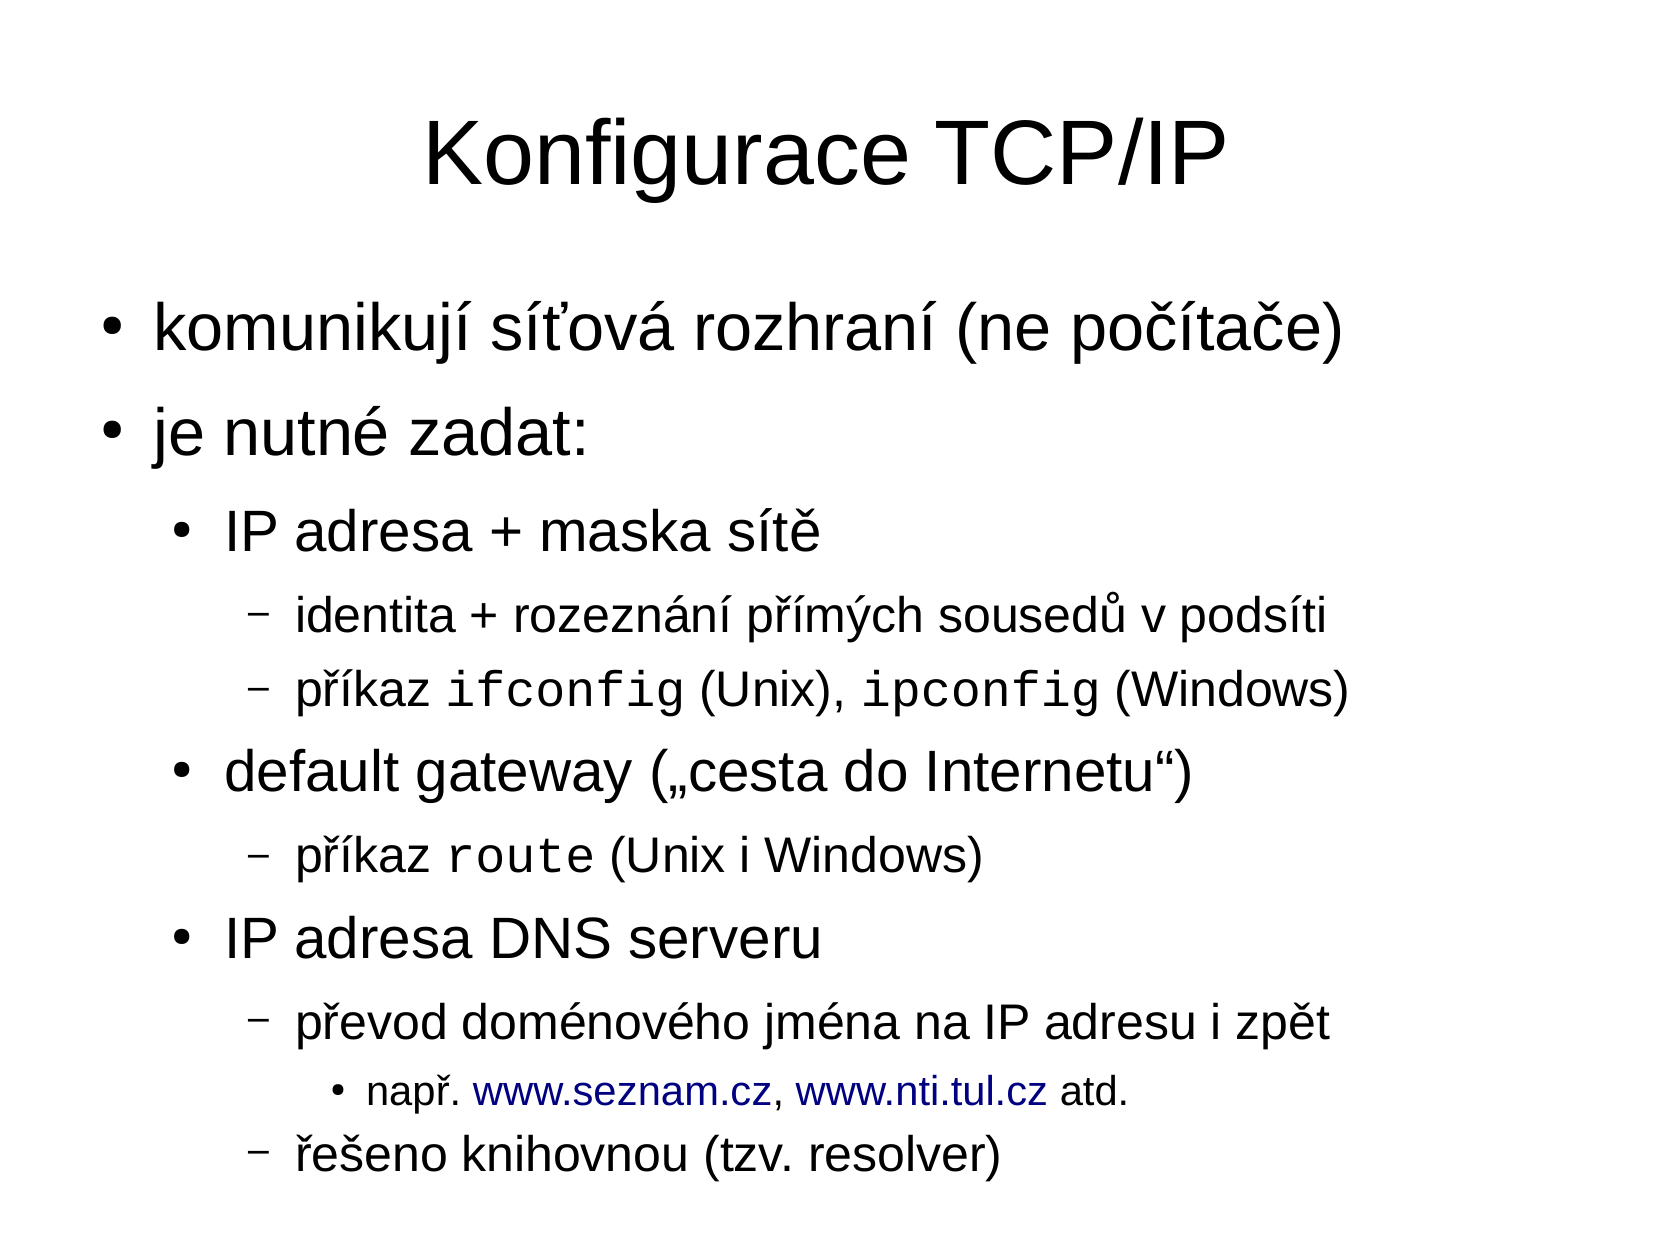

# Konfigurace TCP/IP
komunikují síťová rozhraní (ne počítače)
je nutné zadat:
IP adresa + maska sítě
identita + rozeznání přímých sousedů v podsíti
příkaz ifconfig (Unix), ipconfig (Windows)
default gateway („cesta do Internetu“)
příkaz route (Unix i Windows)
IP adresa DNS serveru
převod doménového jména na IP adresu i zpět
např. www.seznam.cz, www.nti.tul.cz atd.
řešeno knihovnou (tzv. resolver)